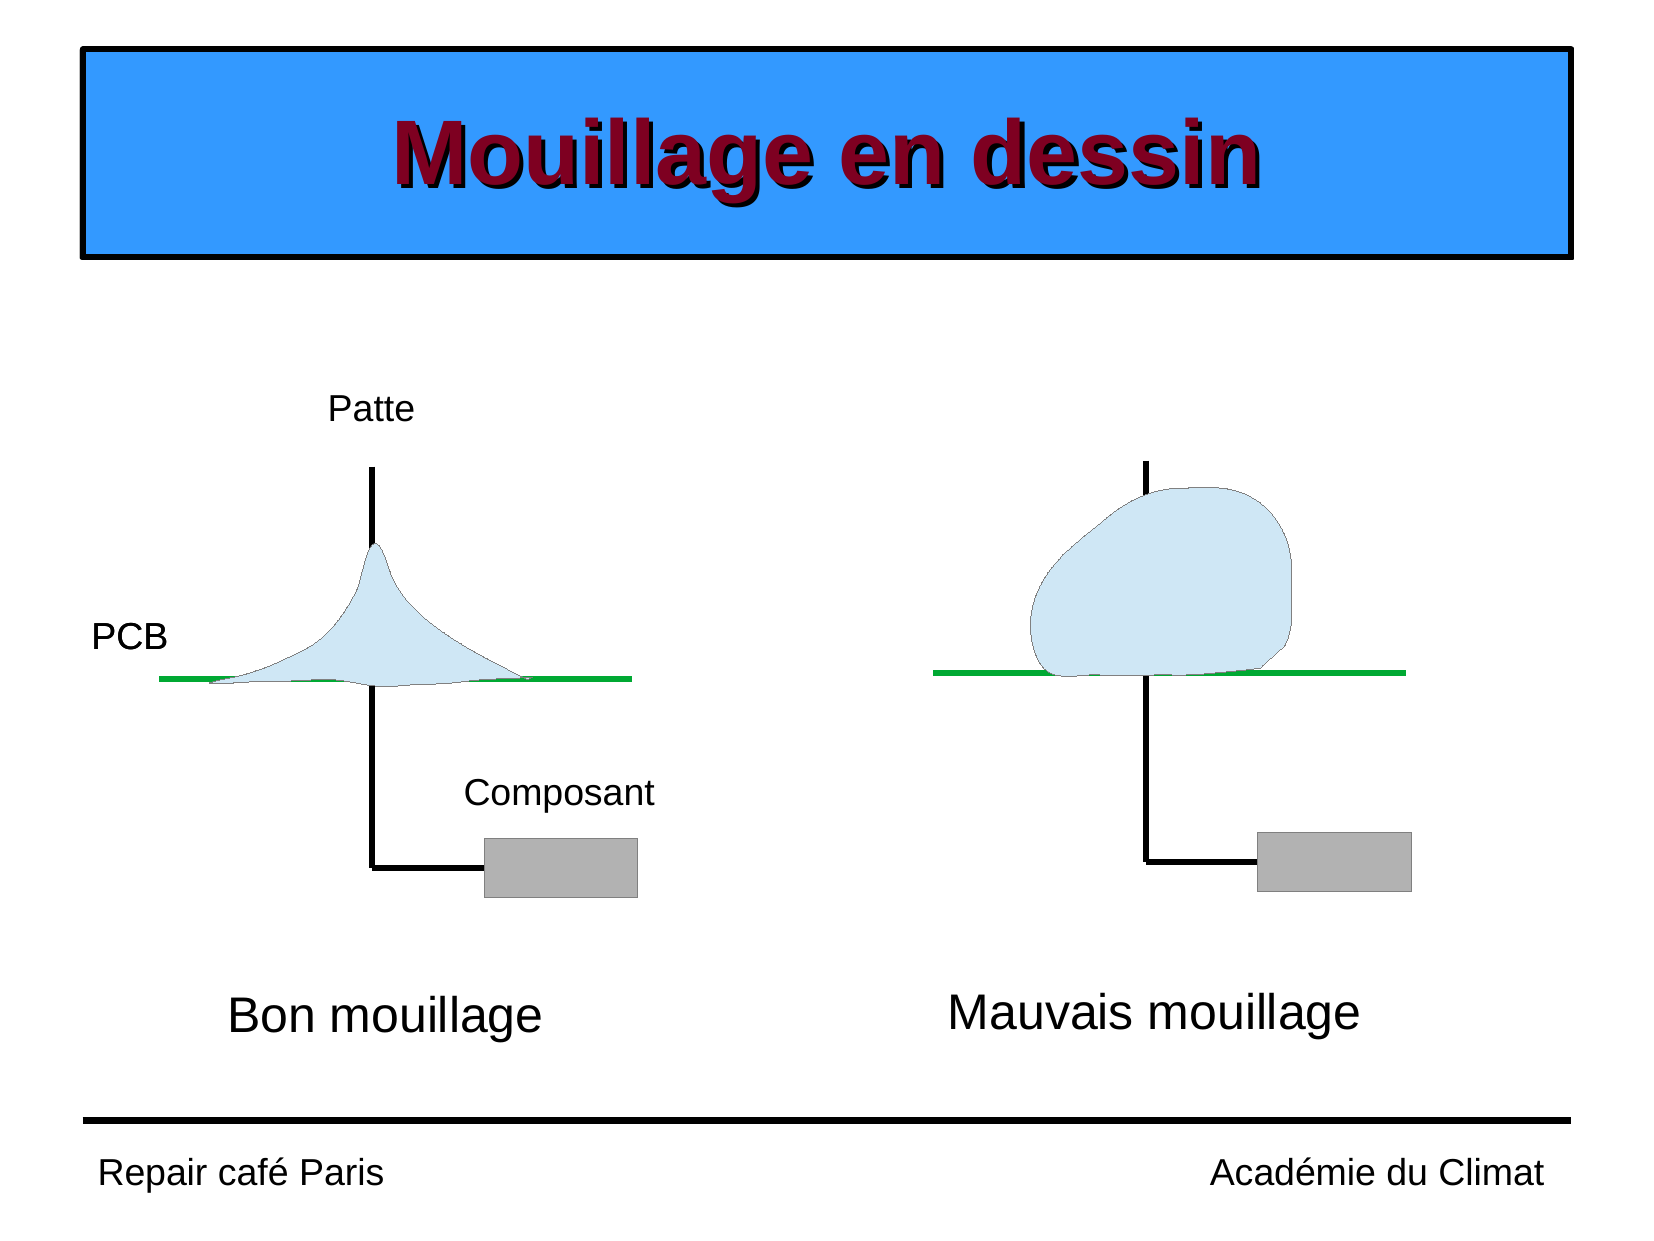

# Mouillage en dessin
Patte
PCB
PCB
Composant
Mauvais mouillage
Bon mouillage
Repair café Paris	Académie du Climat